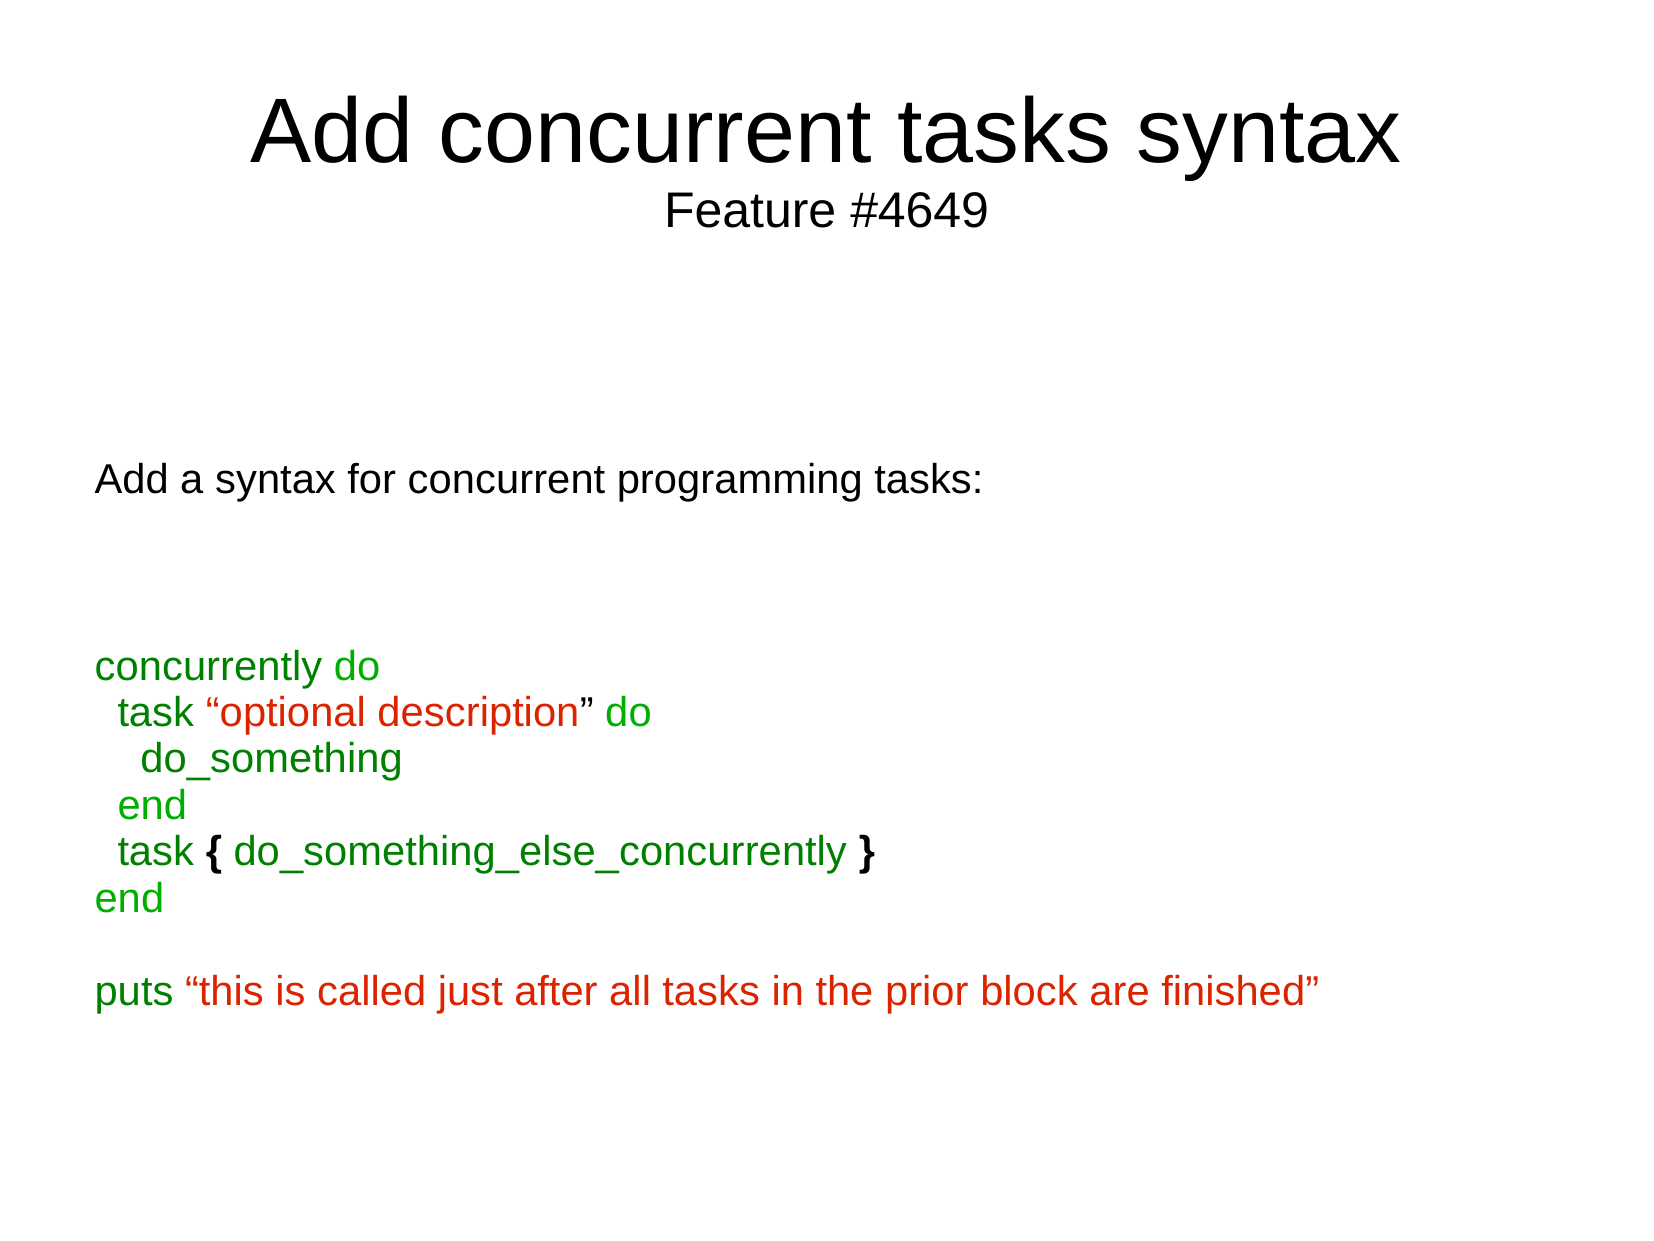

# Add concurrent tasks syntax Feature #4649
Add a syntax for concurrent programming tasks:
concurrently do
 task “optional description” do
 do_something
 end
 task { do_something_else_concurrently }
end
puts “this is called just after all tasks in the prior block are finished”